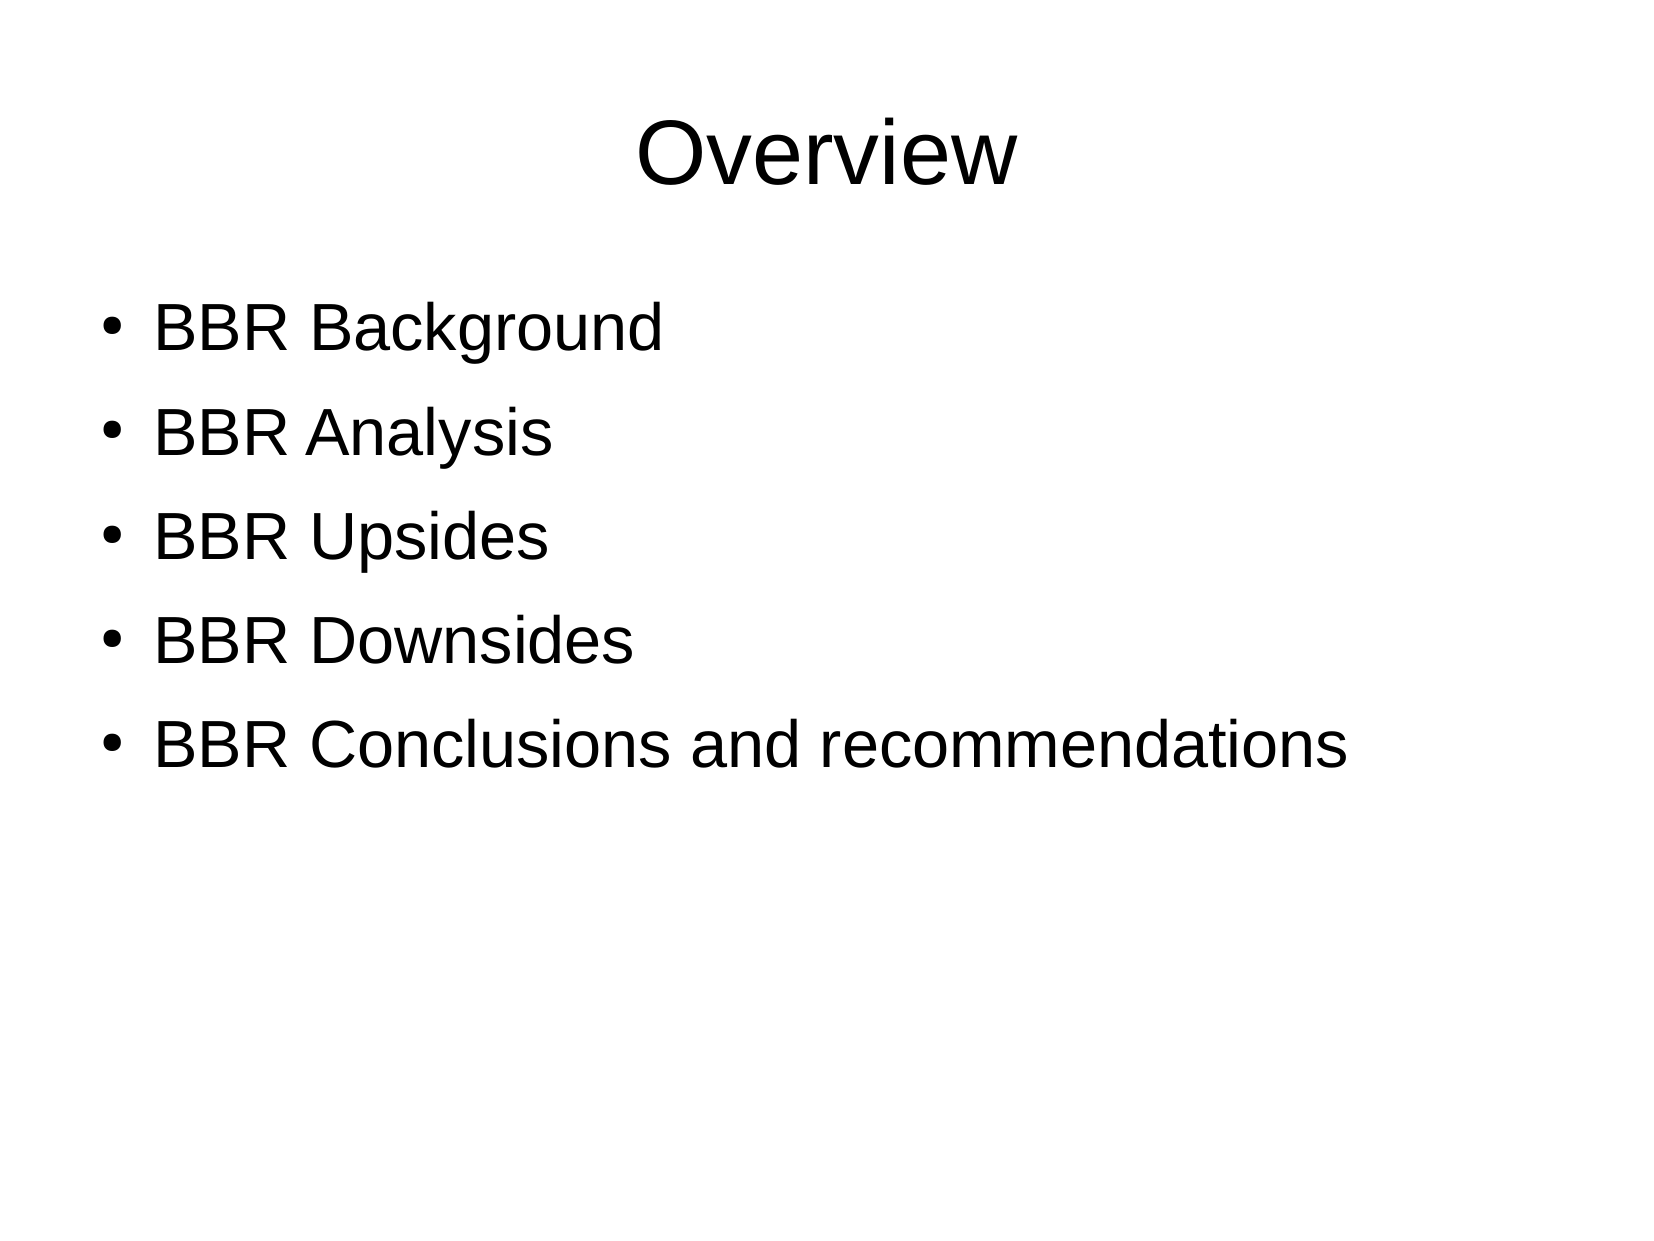

# Overview
BBR Background
BBR Analysis
BBR Upsides
BBR Downsides
BBR Conclusions and recommendations